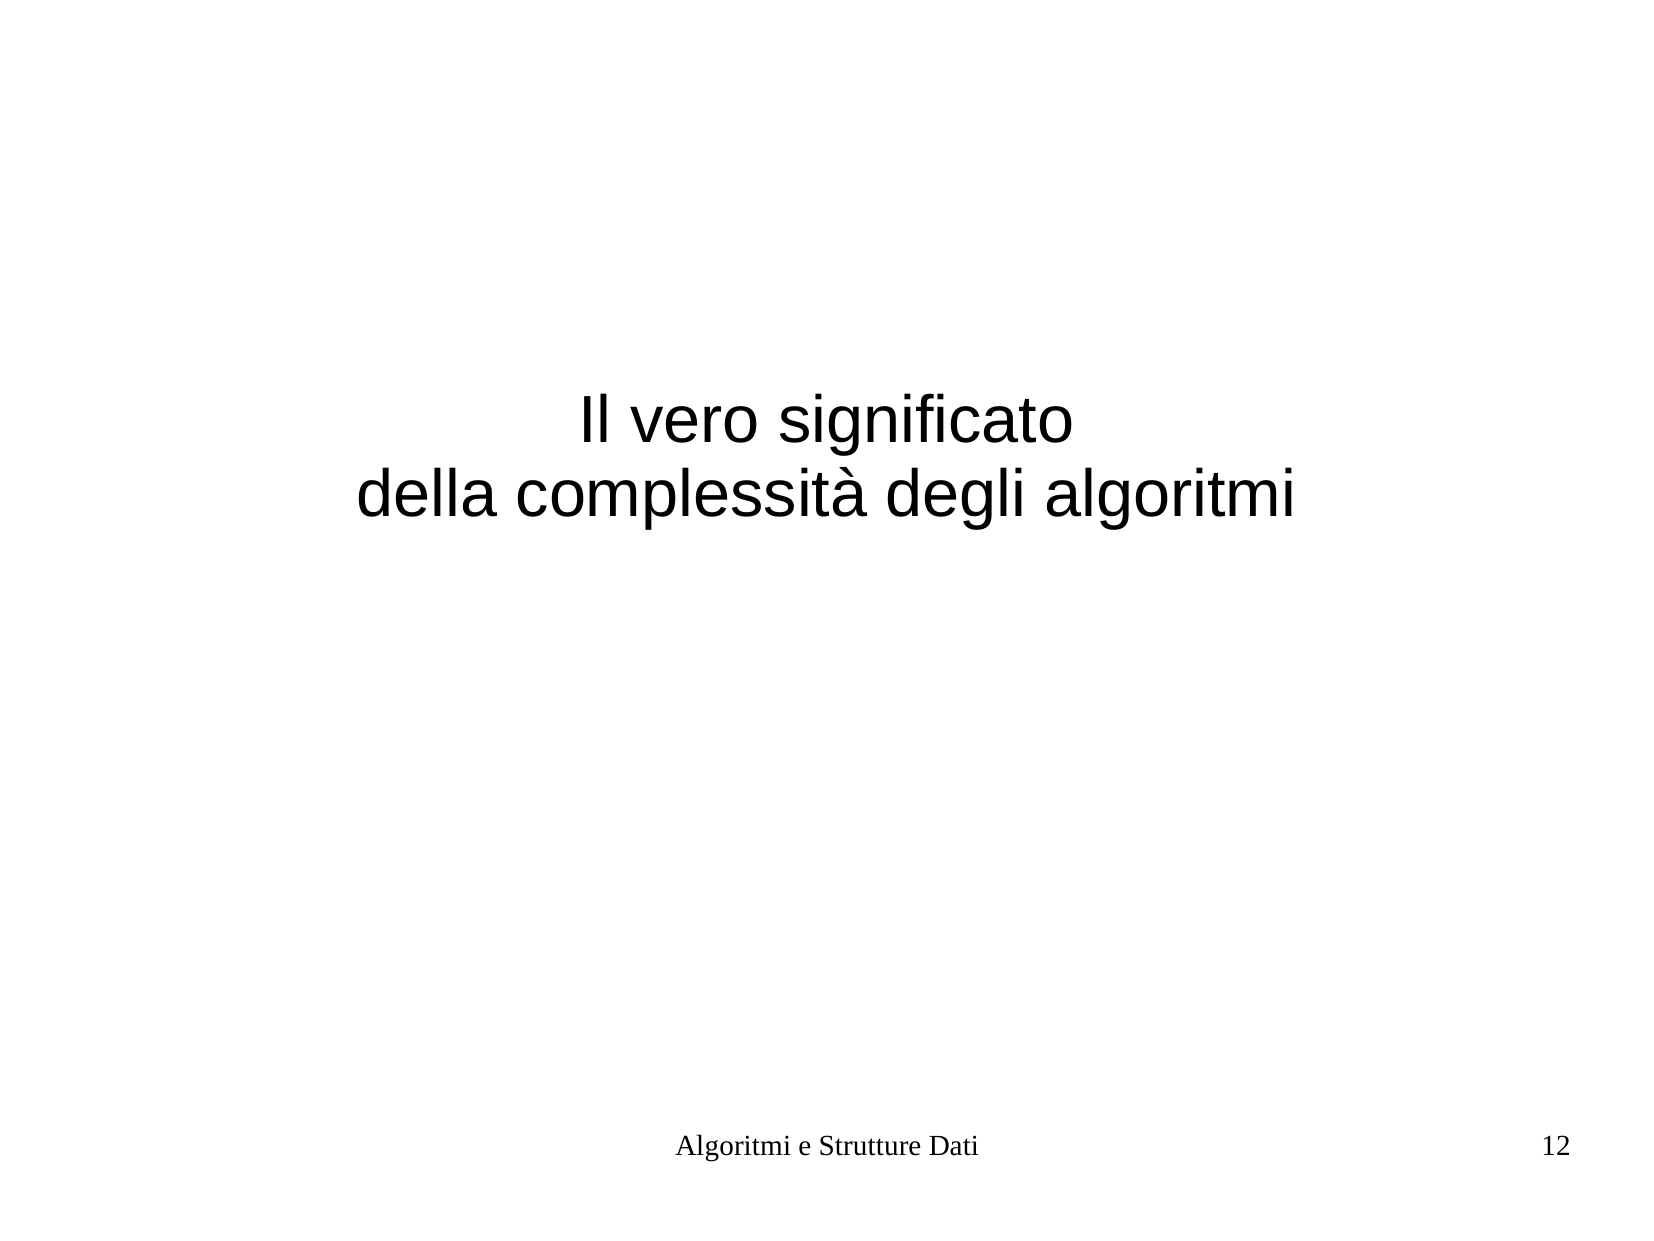

# Il vero significato
della complessità degli algoritmi
Algoritmi e Strutture Dati
12